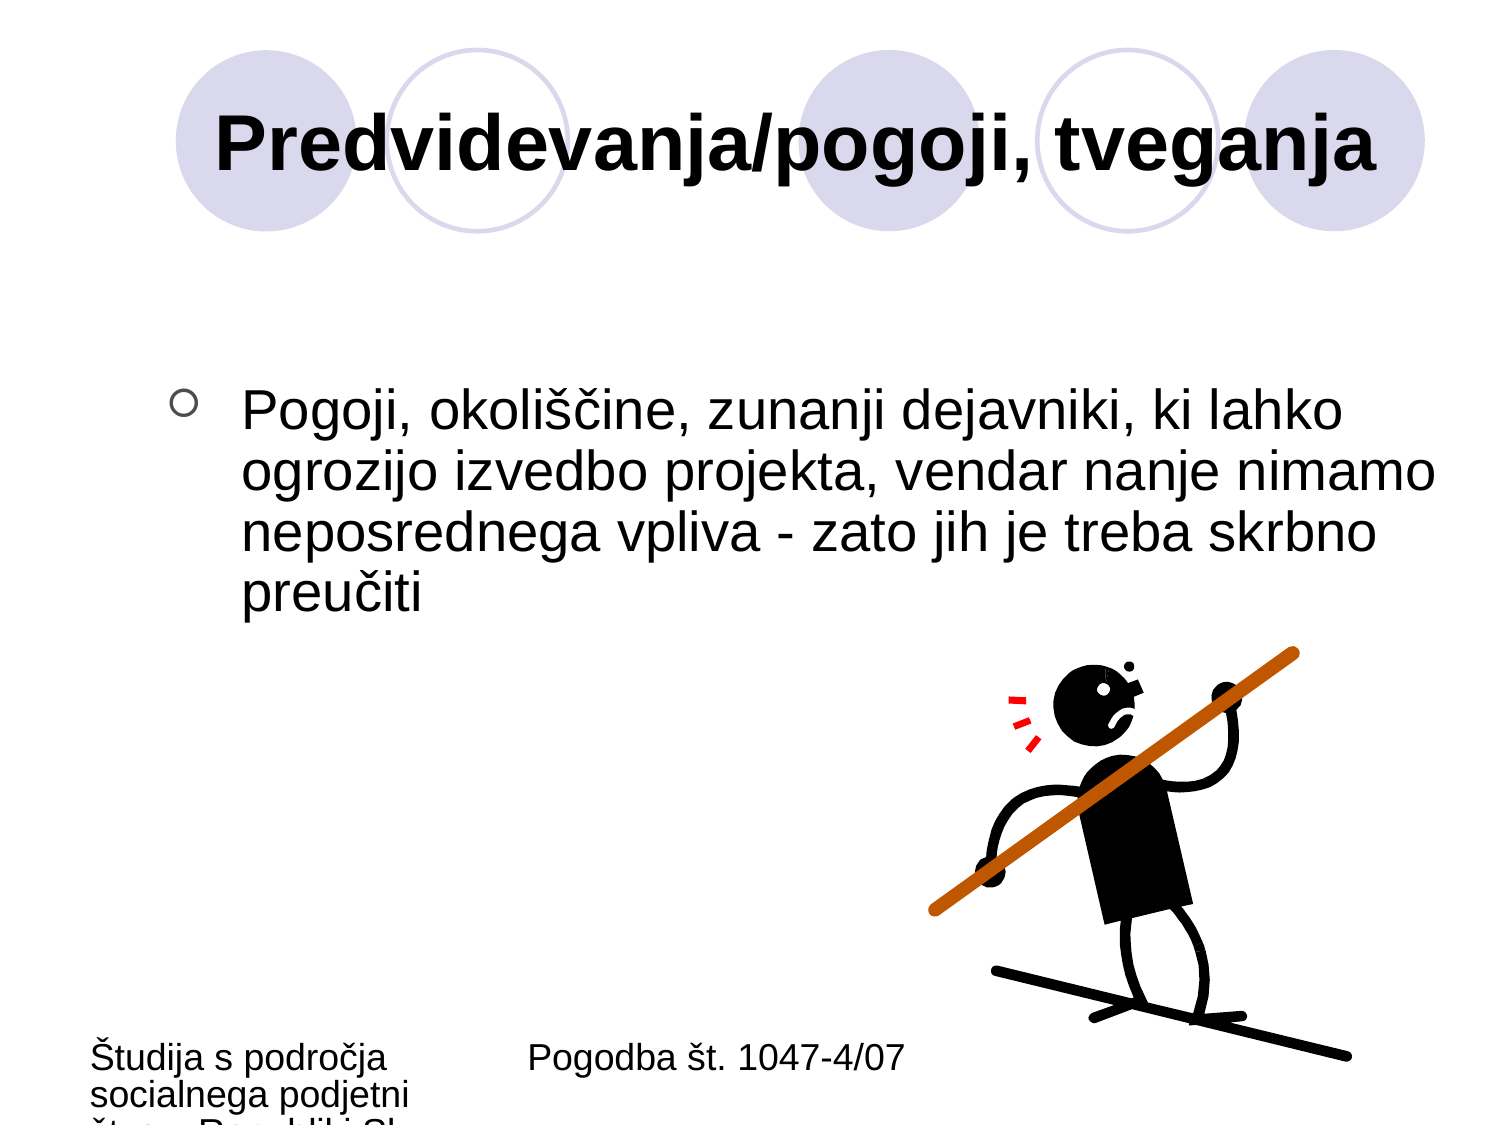

# Predvidevanja/pogoji, tveganja
Pogoji, okoliščine, zunanji dejavniki, ki lahko ogrozijo izvedbo projekta, vendar nanje nimamo neposrednega vpliva - zato jih je treba skrbno preučiti
Študija s področja socialnega podjetništva v Republiki Sloveniji;
Pogodba št. 1047-4/07